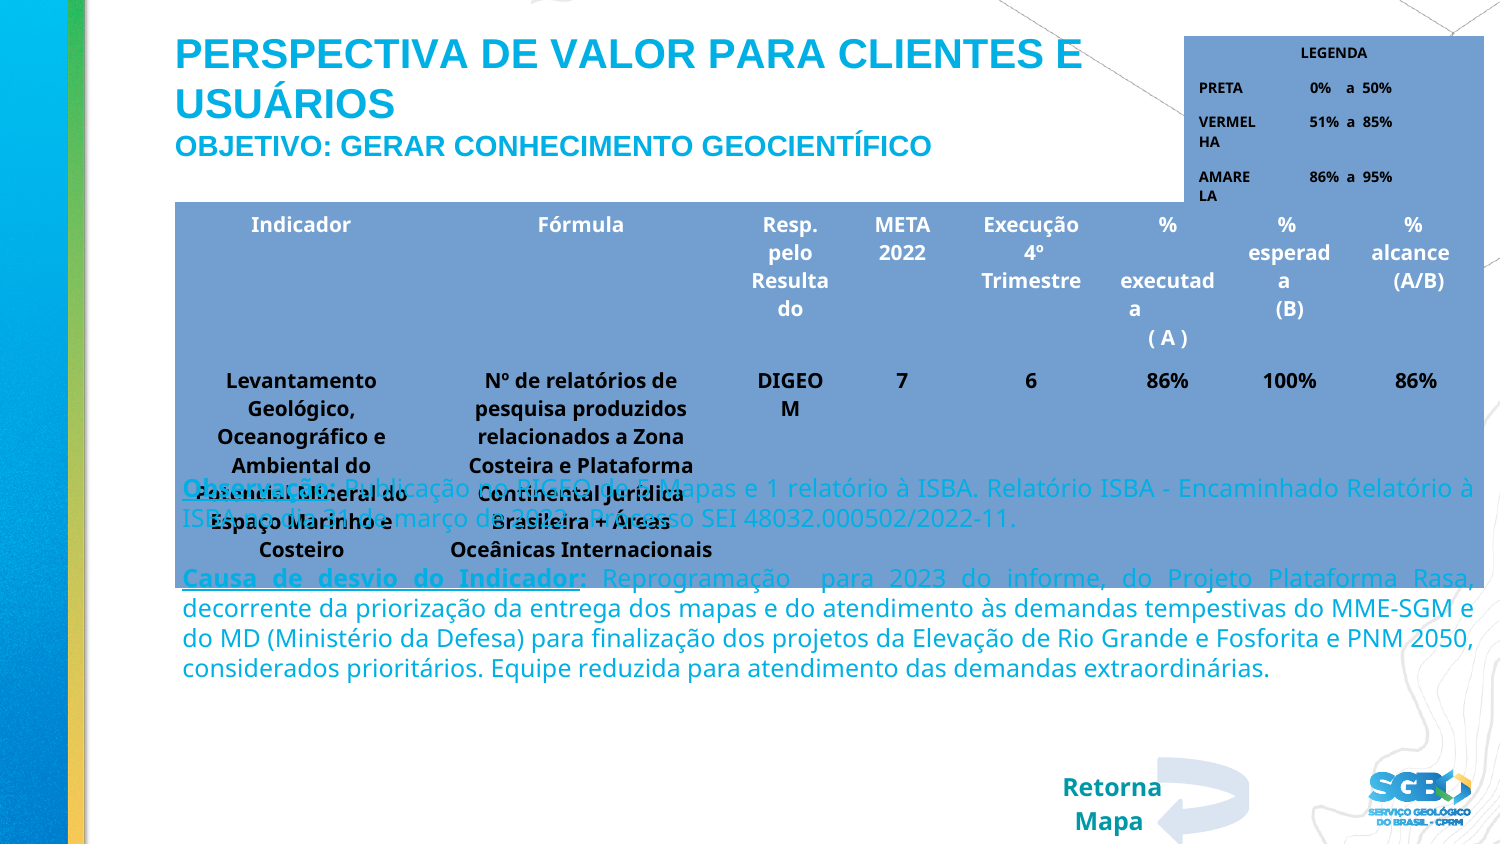

PERSPECTIVA DE VALOR PARA CLIENTES E USUÁRIOS
OBJETIVO: GERAR CONHECIMENTO GEOCIENTÍFICO
| LEGENDA | | |
| --- | --- | --- |
| PRETA | 0% a 50% | |
| VERMELHA | 51% a 85% | |
| AMARELA | 86% a 95% | |
| VERDE | 96% a 100% | |
| Indicador | Fórmula | Resp. pelo Resultado | META 2022 | Execução 4º Trimestre | % executada ( A ) | % esperada (B) | % alcance (A/B) |
| --- | --- | --- | --- | --- | --- | --- | --- |
| Levantamento Geológico, Oceanográfico e Ambiental do Potencial Mineral do Espaço Marinho e Costeiro | Nº de relatórios de pesquisa produzidos relacionados a Zona Costeira e Plataforma Continental Jurídica Brasileira + Áreas Oceânicas Internacionais | DIGEOM | 7 | 6 | 86% | 100% | 86% |
Observação: Publicação no RIGEO de 5 Mapas e 1 relatório à ISBA. Relatório ISBA - Encaminhado Relatório à ISBA no dia 31 de março de 2022 - Processo SEI 48032.000502/2022-11.
Causa de desvio do Indicador: Reprogramação para 2023 do informe, do Projeto Plataforma Rasa, decorrente da priorização da entrega dos mapas e do atendimento às demandas tempestivas do MME-SGM e do MD (Ministério da Defesa) para finalização dos projetos da Elevação de Rio Grande e Fosforita e PNM 2050, considerados prioritários. Equipe reduzida para atendimento das demandas extraordinárias.
Retorna Mapa